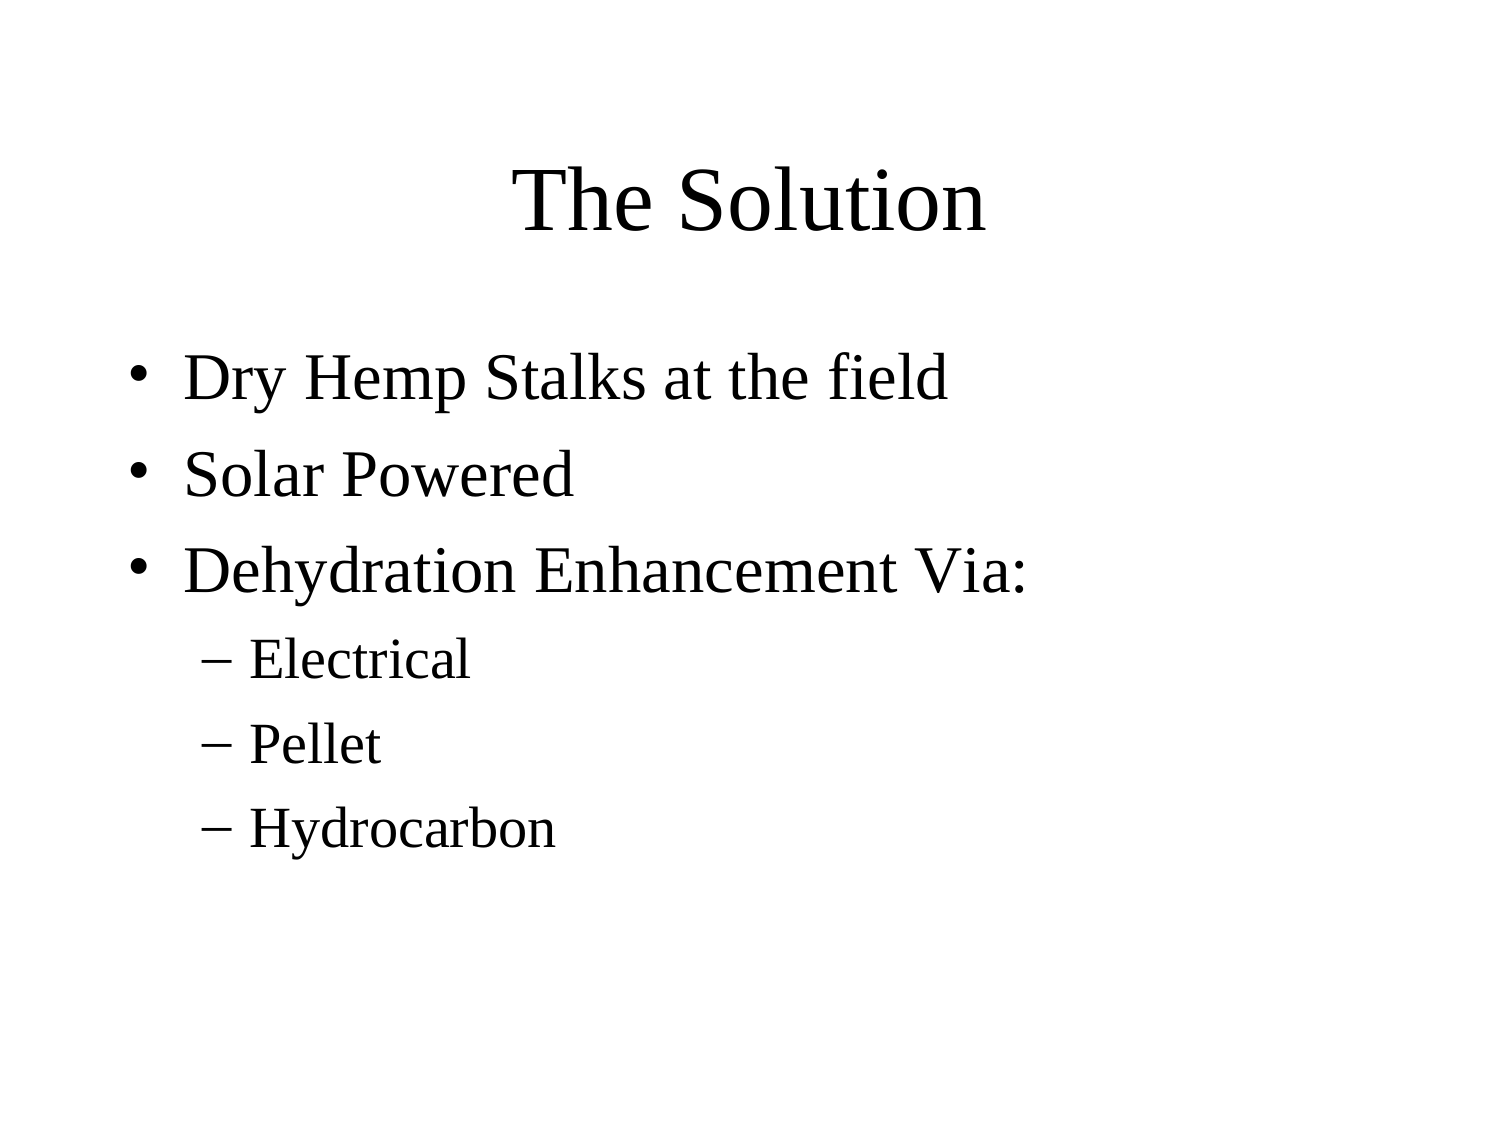

# The Solution
Dry Hemp Stalks at the field
Solar Powered
Dehydration Enhancement Via:
Electrical
Pellet
Hydrocarbon